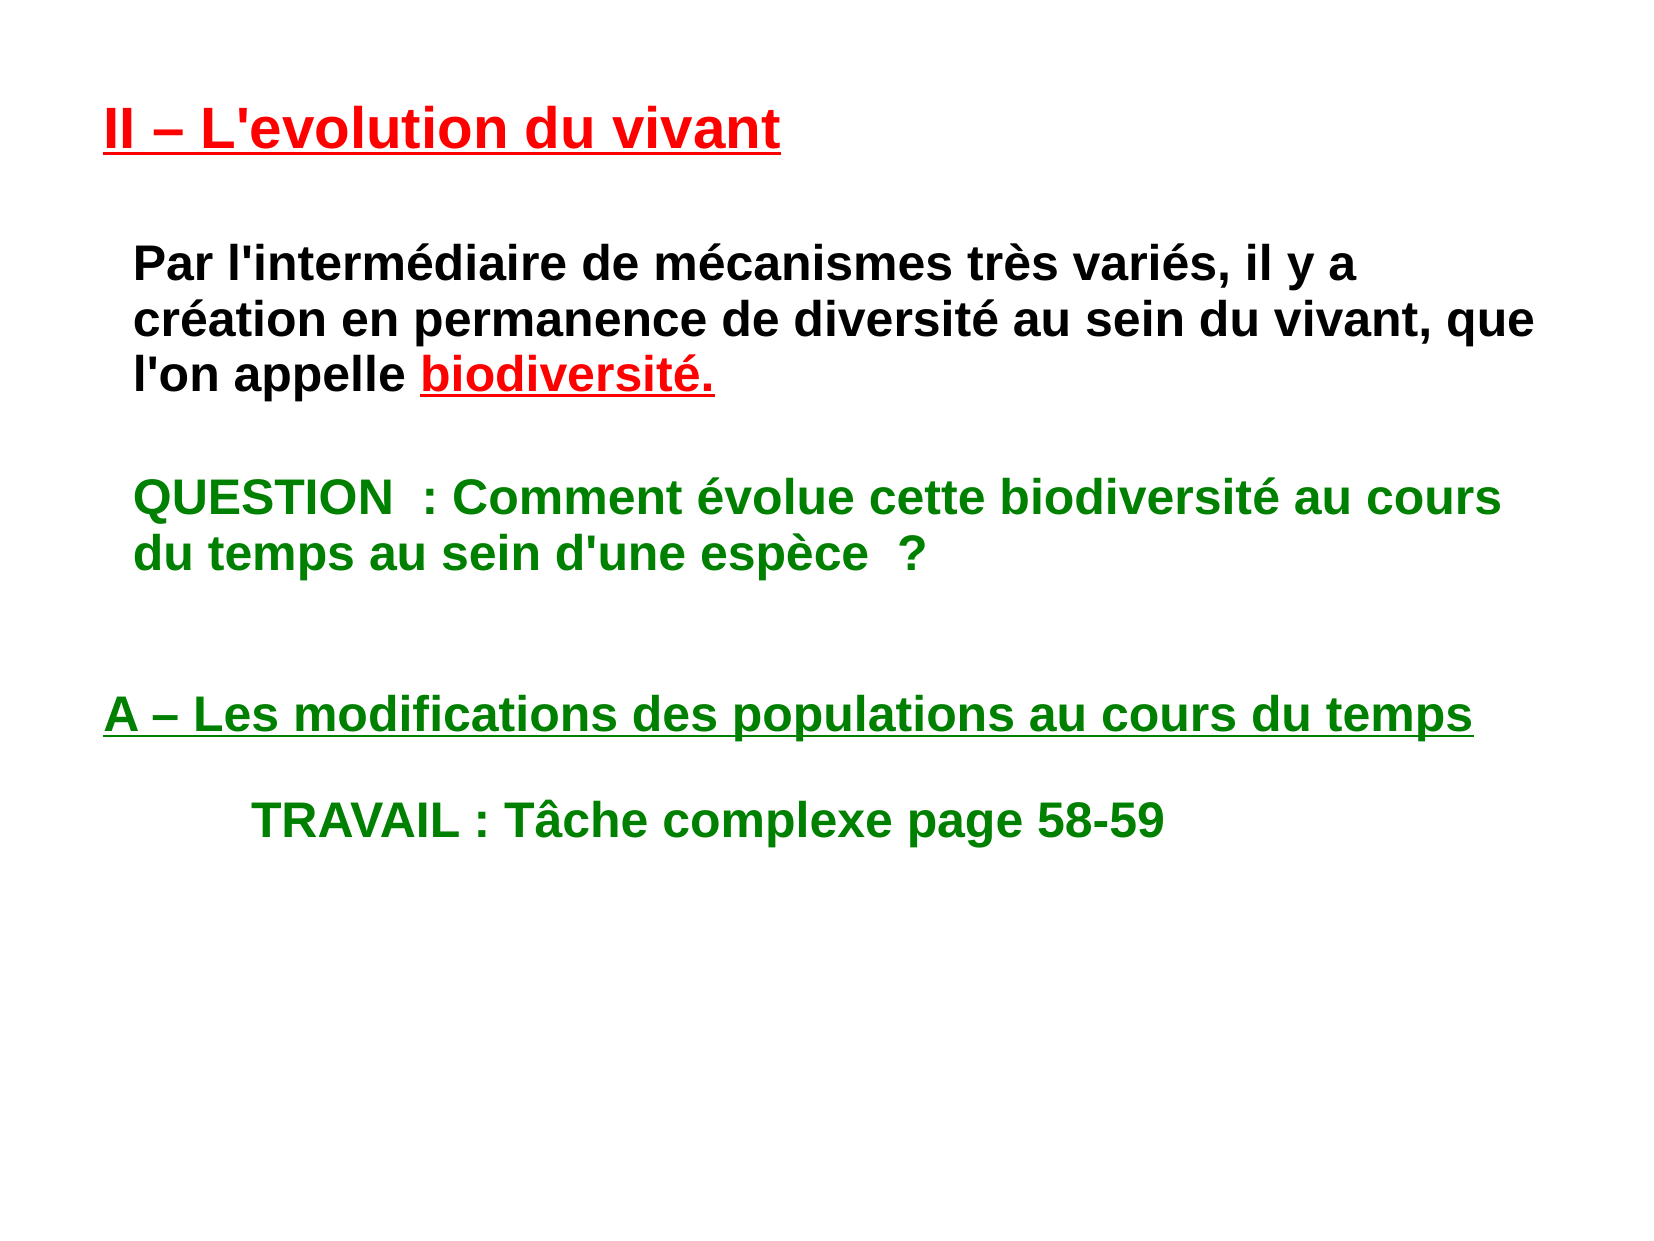

II – L'evolution du vivant
Par l'intermédiaire de mécanismes très variés, il y a création en permanence de diversité au sein du vivant, que l'on appelle biodiversité.
QUESTION : Comment évolue cette biodiversité au cours du temps au sein d'une espèce ?
A – Les modifications des populations au cours du temps
TRAVAIL : Tâche complexe page 58-59